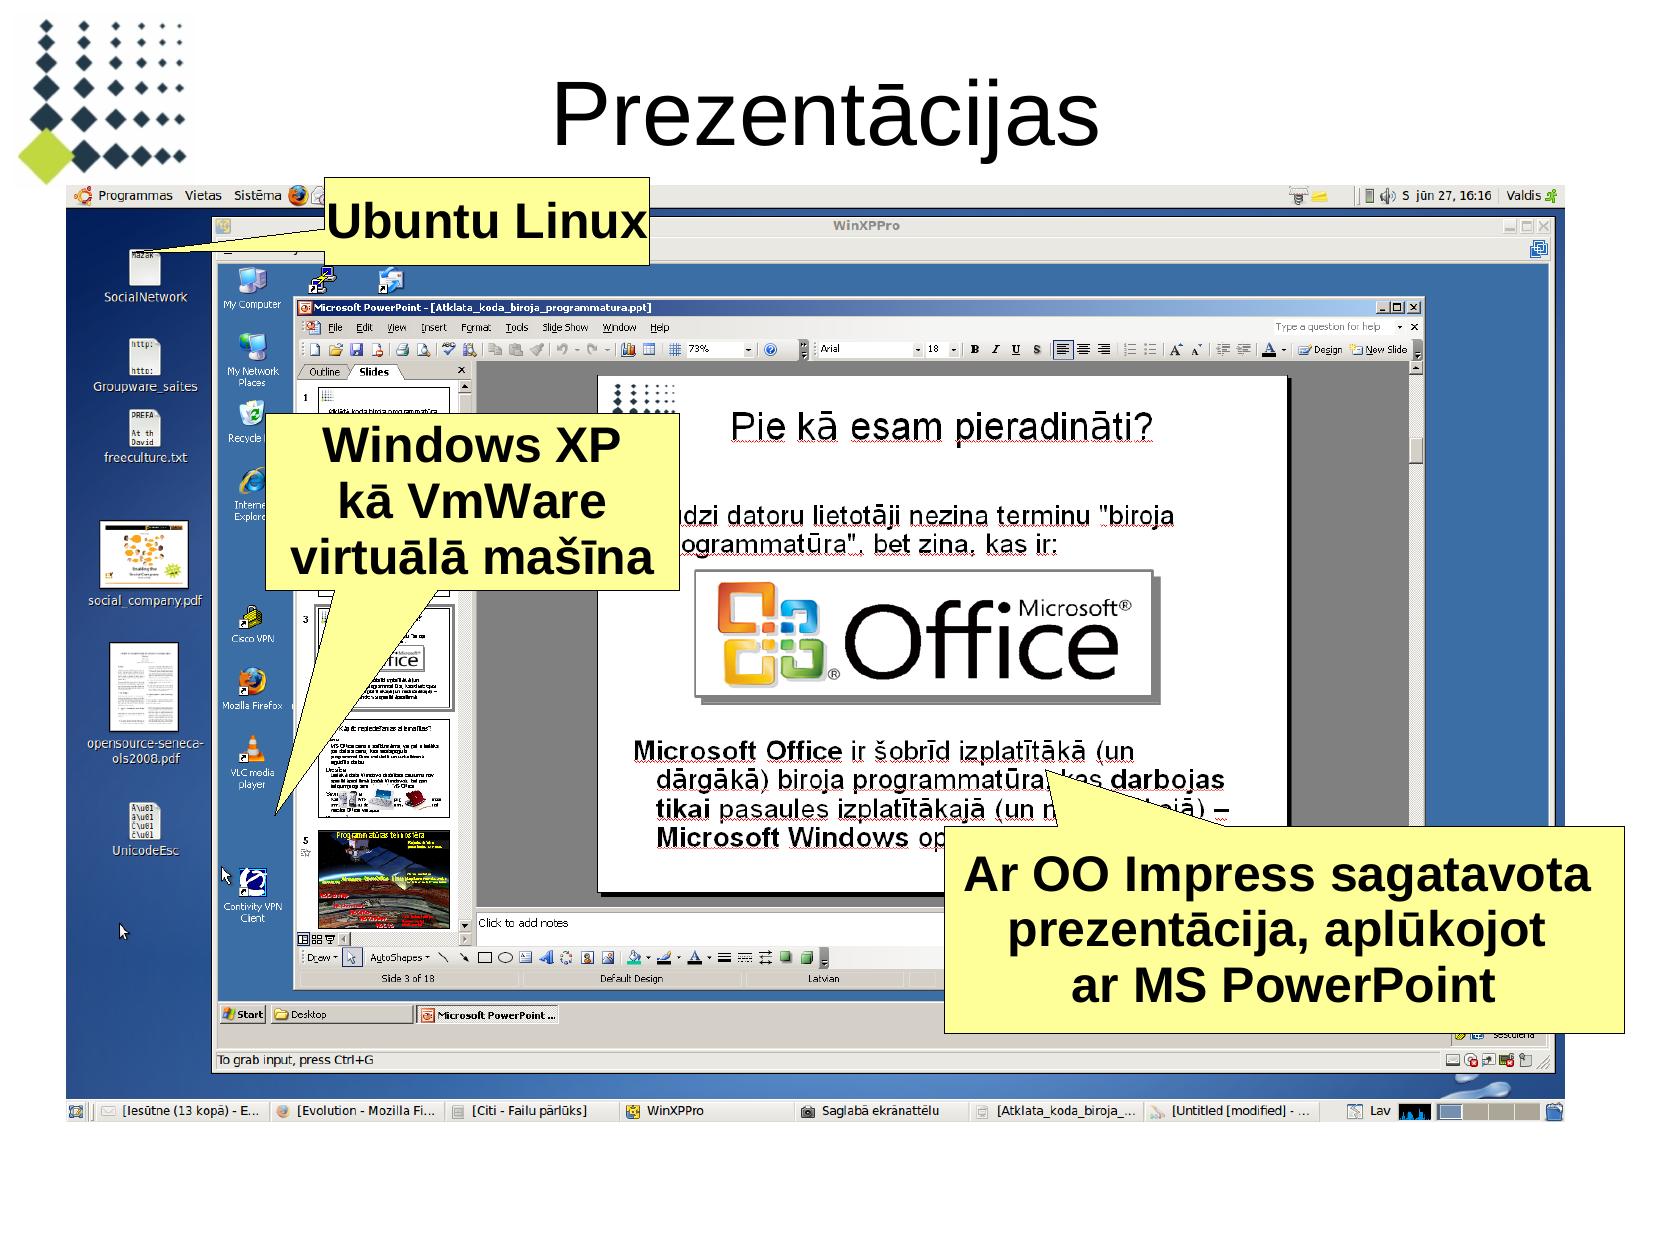

# Prezentācijas
Ubuntu Linux
Windows XP
kā VmWare
virtuālā mašīna
Ar OO Impress sagatavota
prezentācija, aplūkojot
ar MS PowerPoint